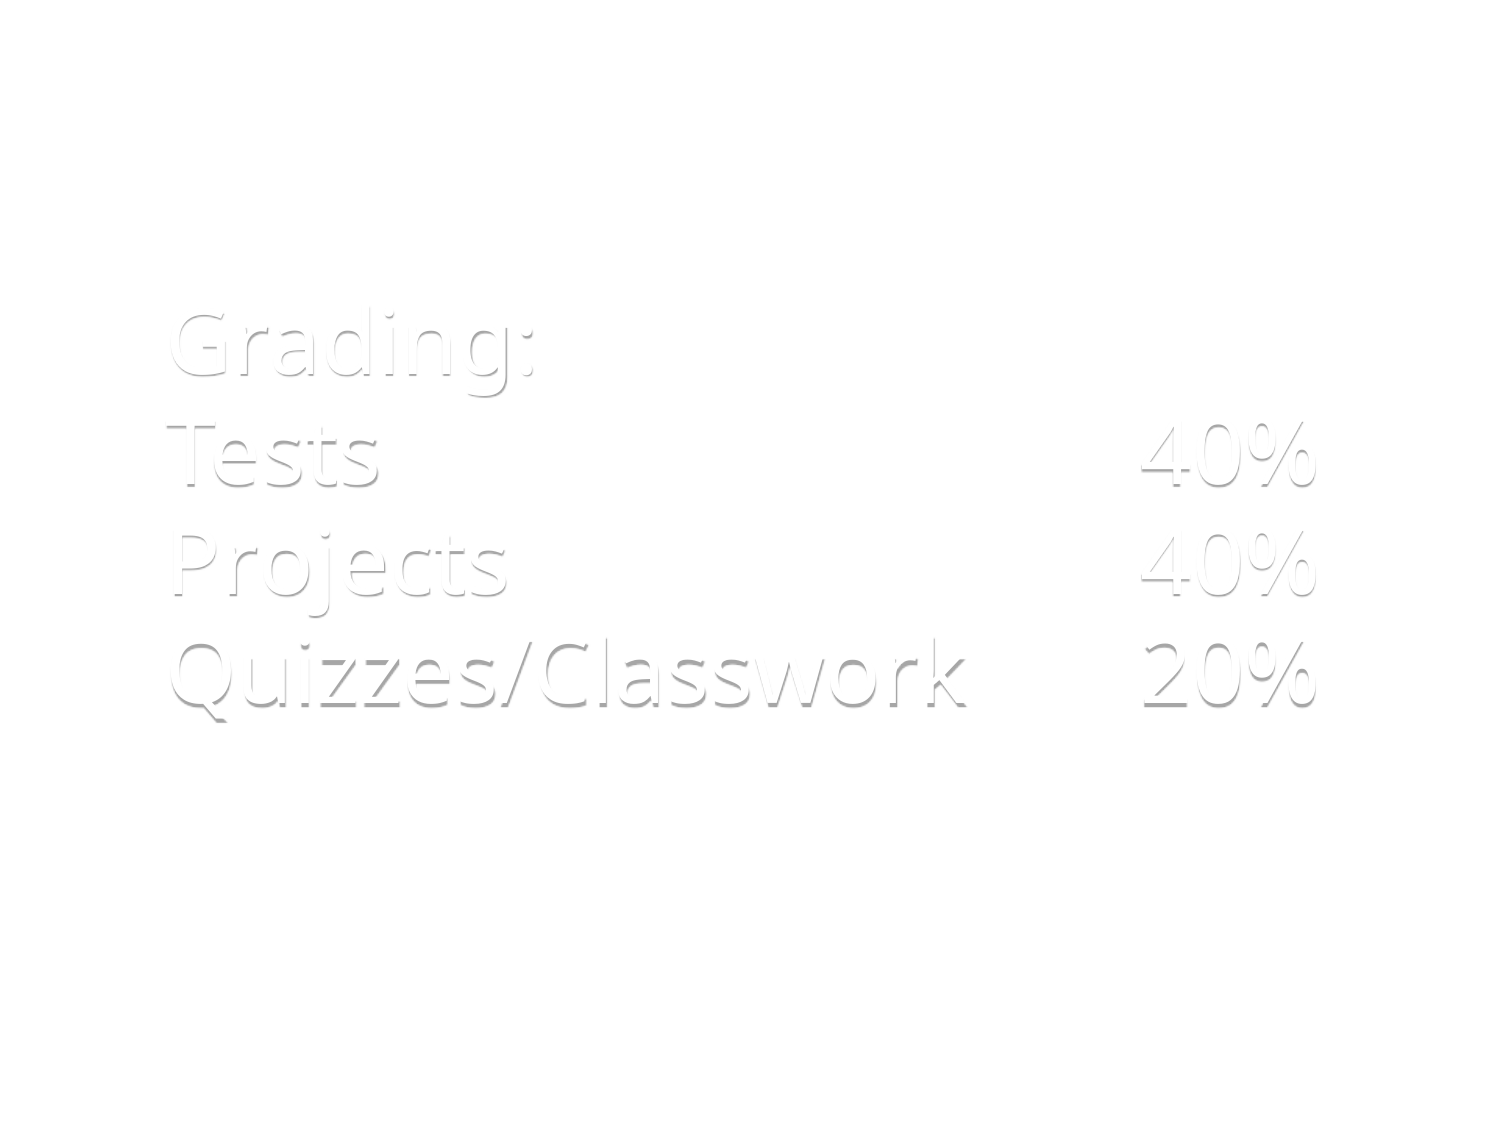

Time: Period 7
Grading:
Tests 										40%
Projects									40%
Quizzes/Classwork			20%